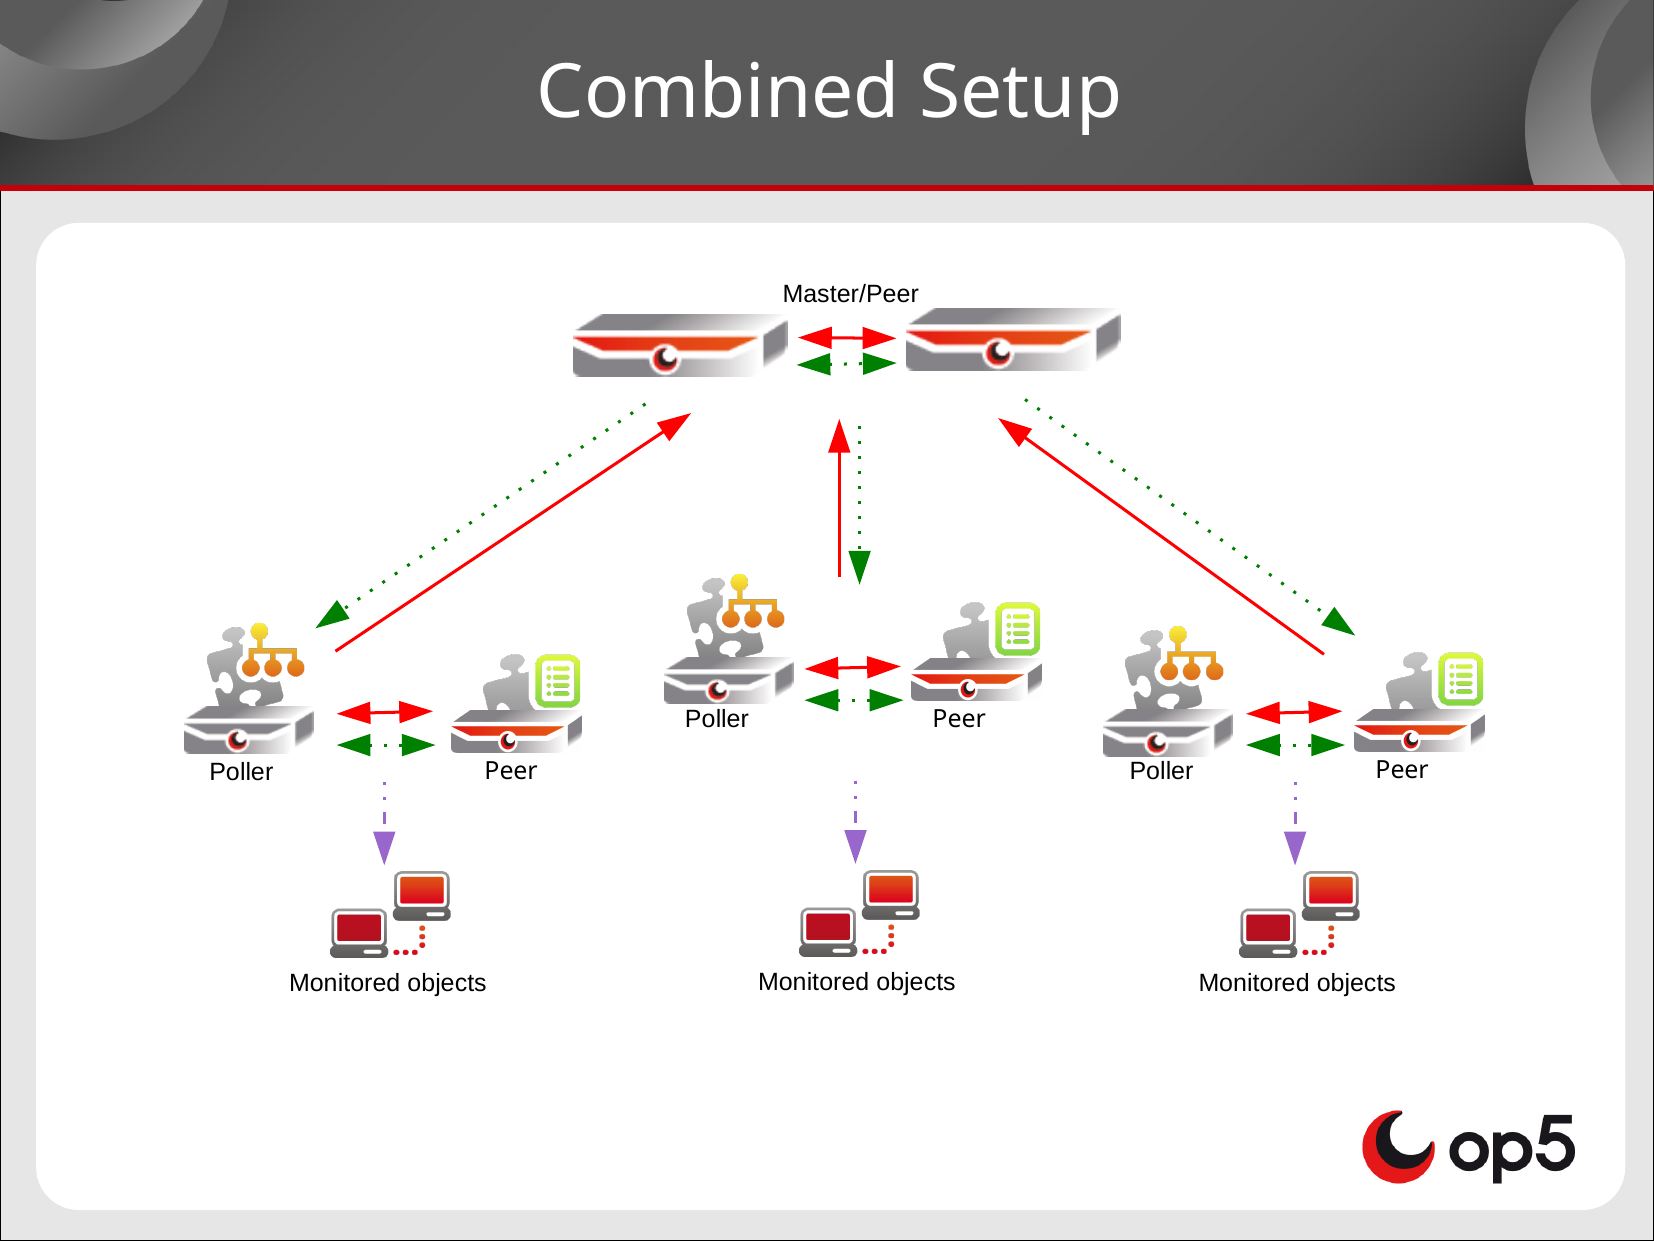

# Combined Setup
Master/Peer
Peer
Poller
Peer
Peer
Poller
Poller
Monitored objects
Monitored objects
Monitored objects